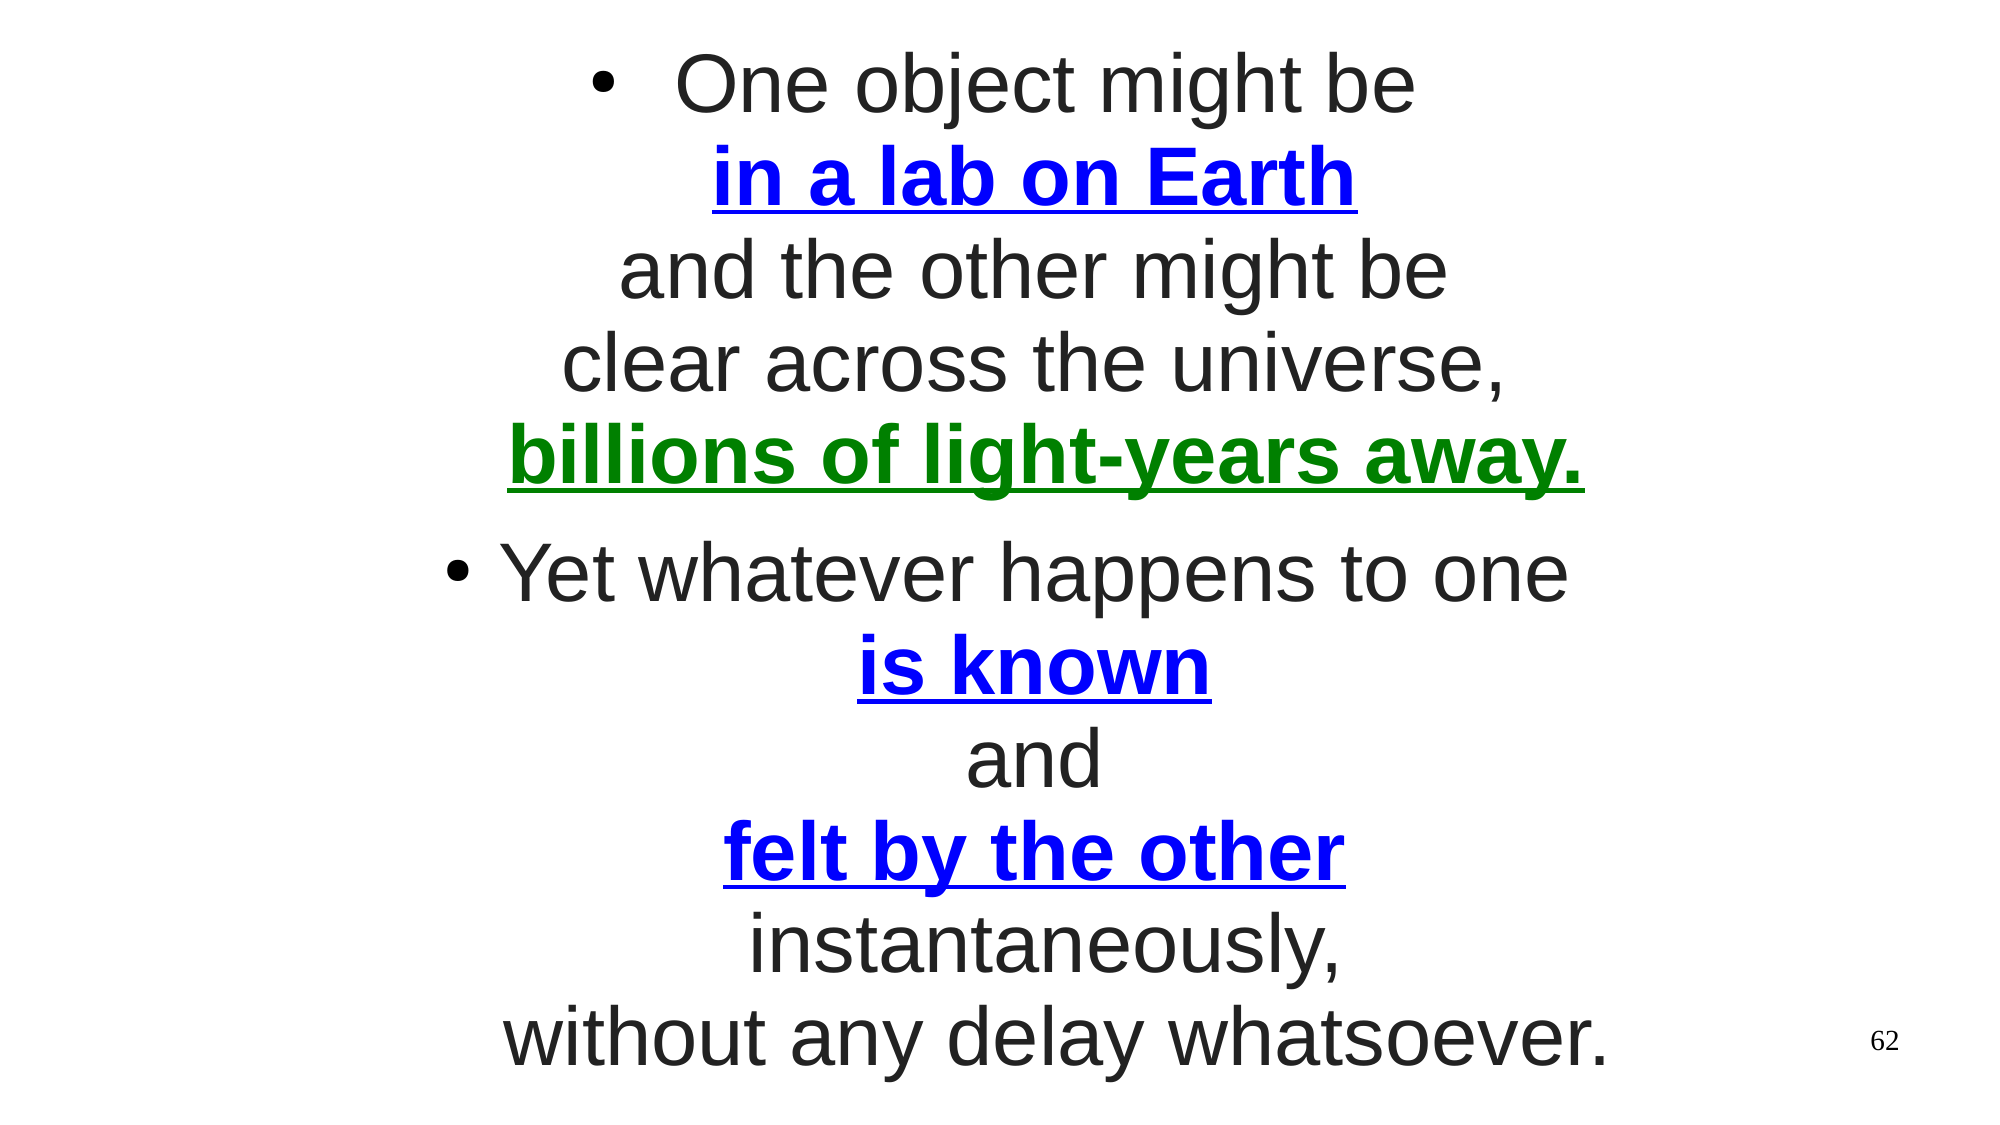

# One object might be in a lab on Earth and the other might be clear across the universe, billions of light-years away.
Yet whatever happens to one
is known
and
felt by the other
instantaneously,
 without any delay whatsoever.
62